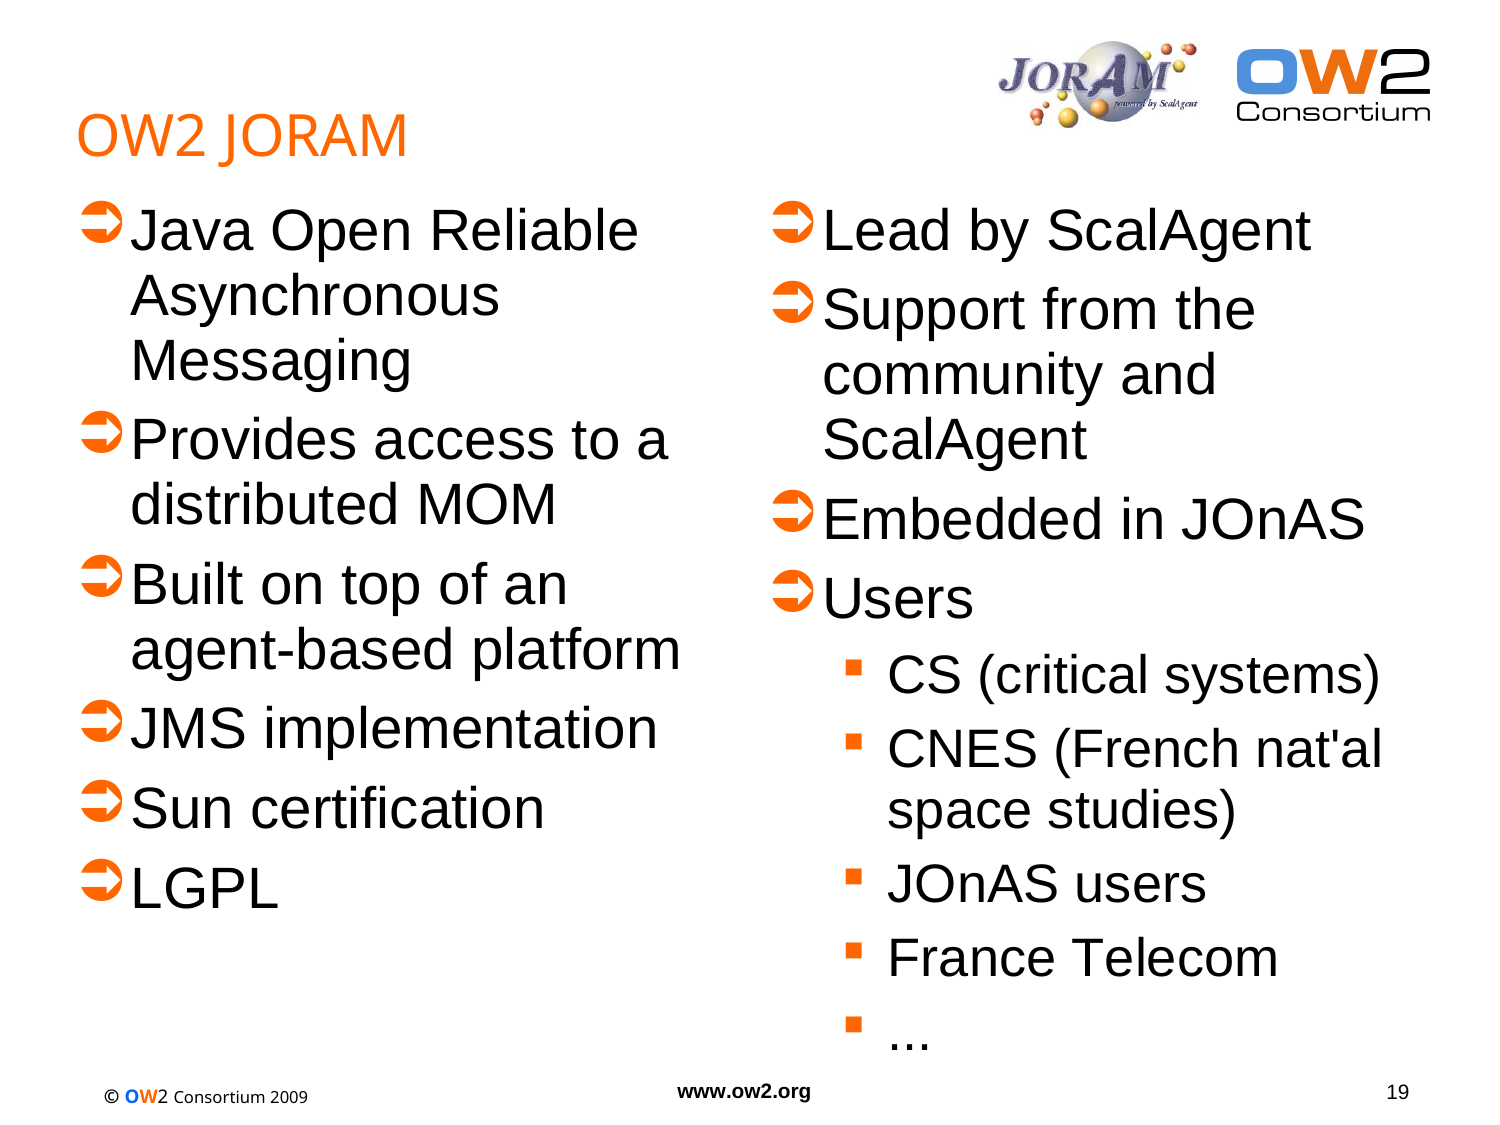

# OW2 JORAM
Java Open Reliable Asynchronous Messaging
Provides access to a distributed MOM
Built on top of an agent-based platform
JMS implementation
Sun certification
LGPL
Lead by ScalAgent
Support from the community and ScalAgent
Embedded in JOnAS
Users
CS (critical systems)
CNES (French nat'al space studies)
JOnAS users
France Telecom
...
19